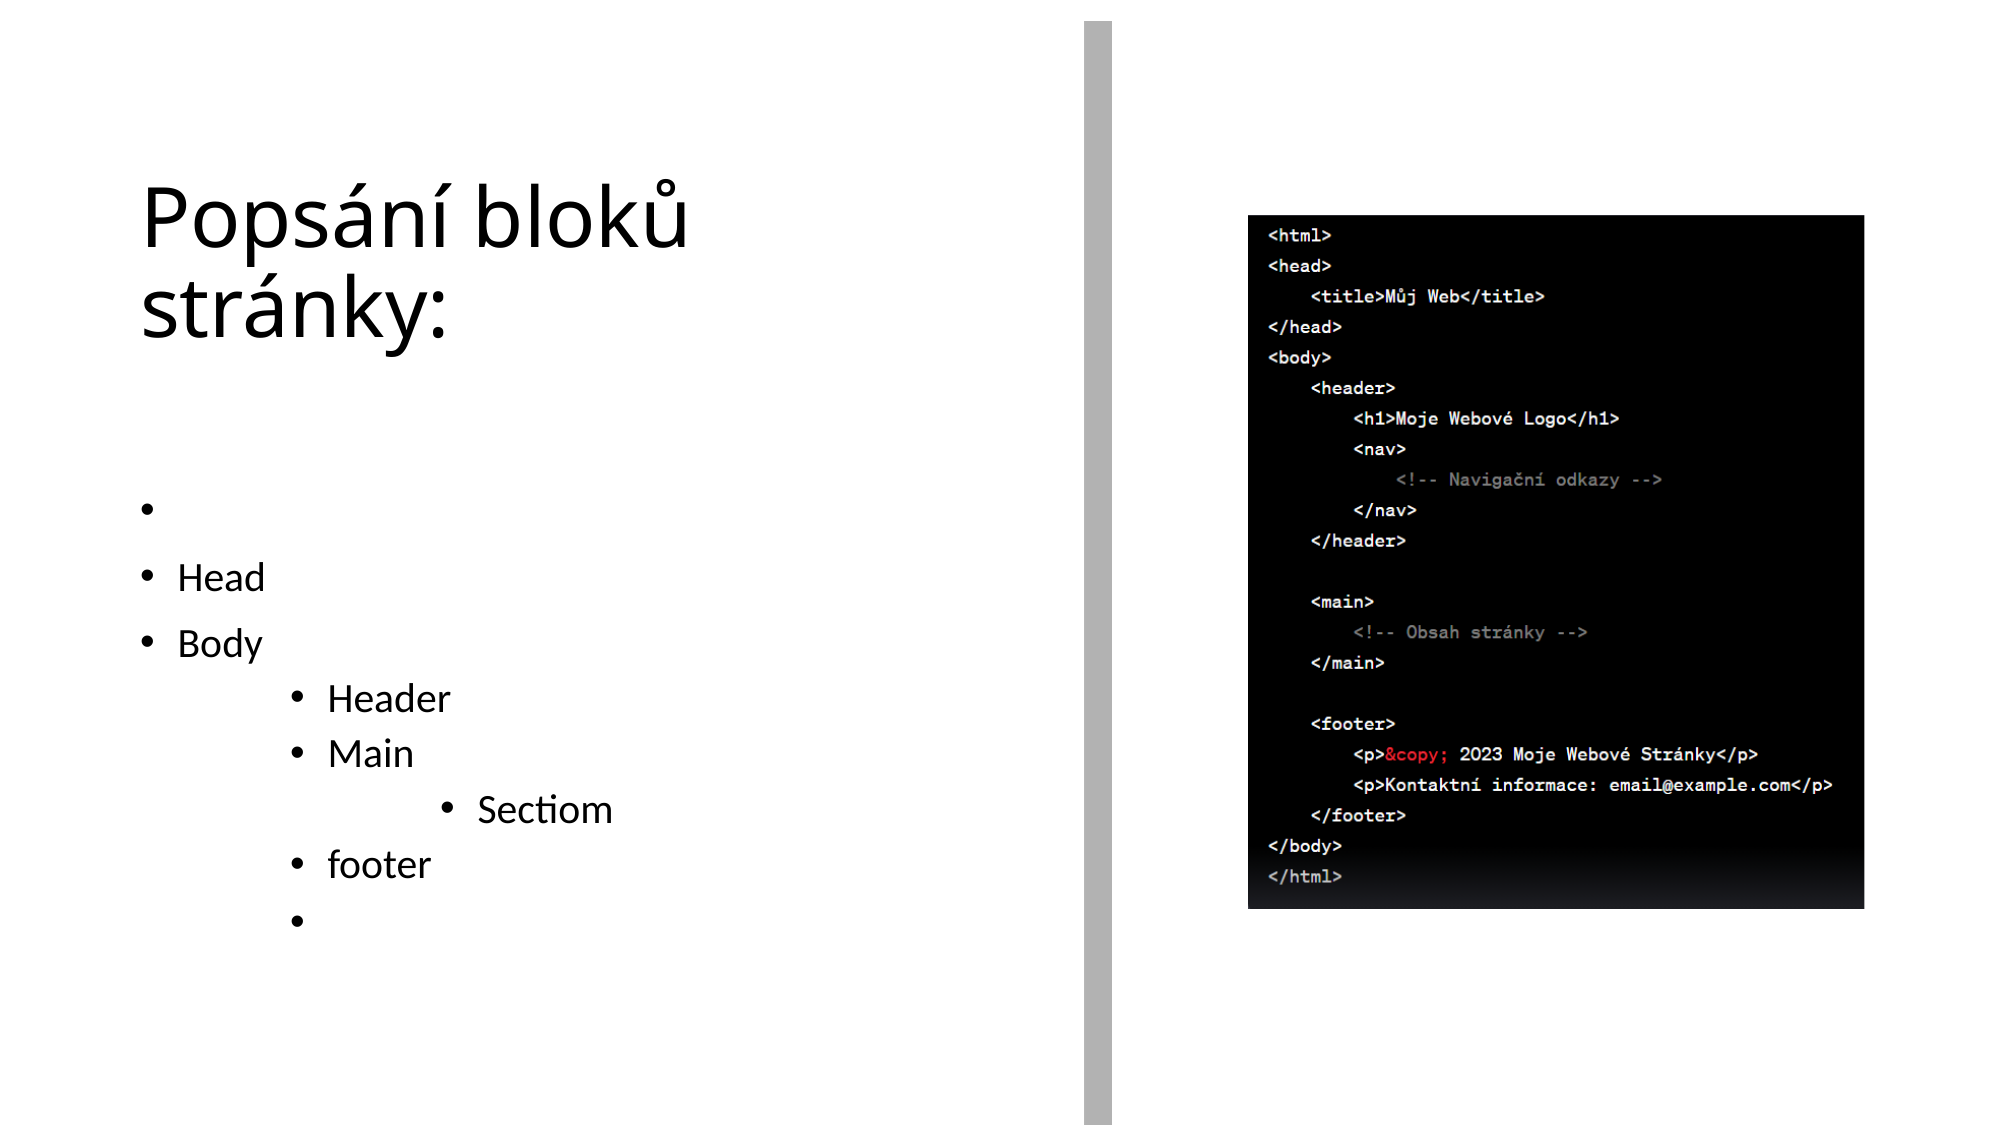

# Popsání bloků stránky:
Head
Body
Header
Main
Sectiom
footer